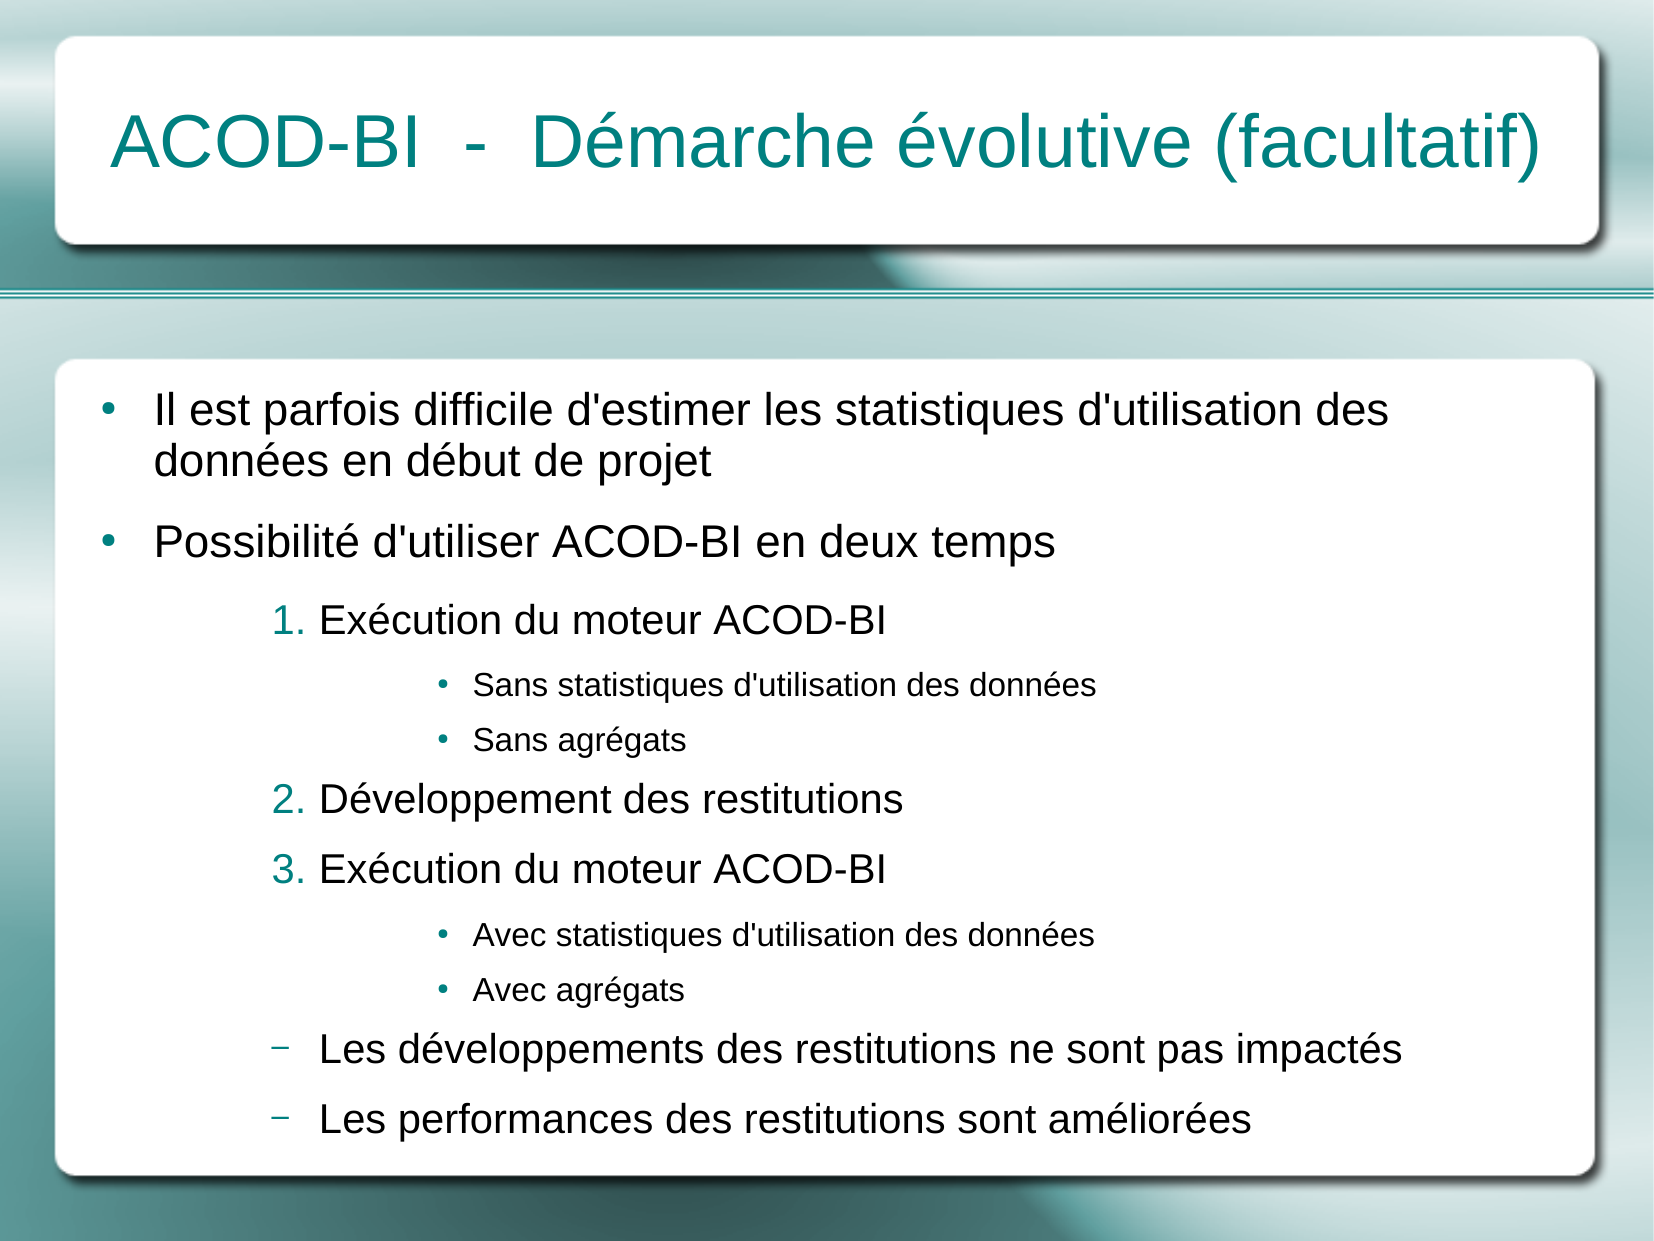

# ACOD-BI - Démarche évolutive (facultatif)
Il est parfois difficile d'estimer les statistiques d'utilisation des données en début de projet
Possibilité d'utiliser ACOD-BI en deux temps
Exécution du moteur ACOD-BI
Sans statistiques d'utilisation des données
Sans agrégats
Développement des restitutions
Exécution du moteur ACOD-BI
Avec statistiques d'utilisation des données
Avec agrégats
Les développements des restitutions ne sont pas impactés
Les performances des restitutions sont améliorées